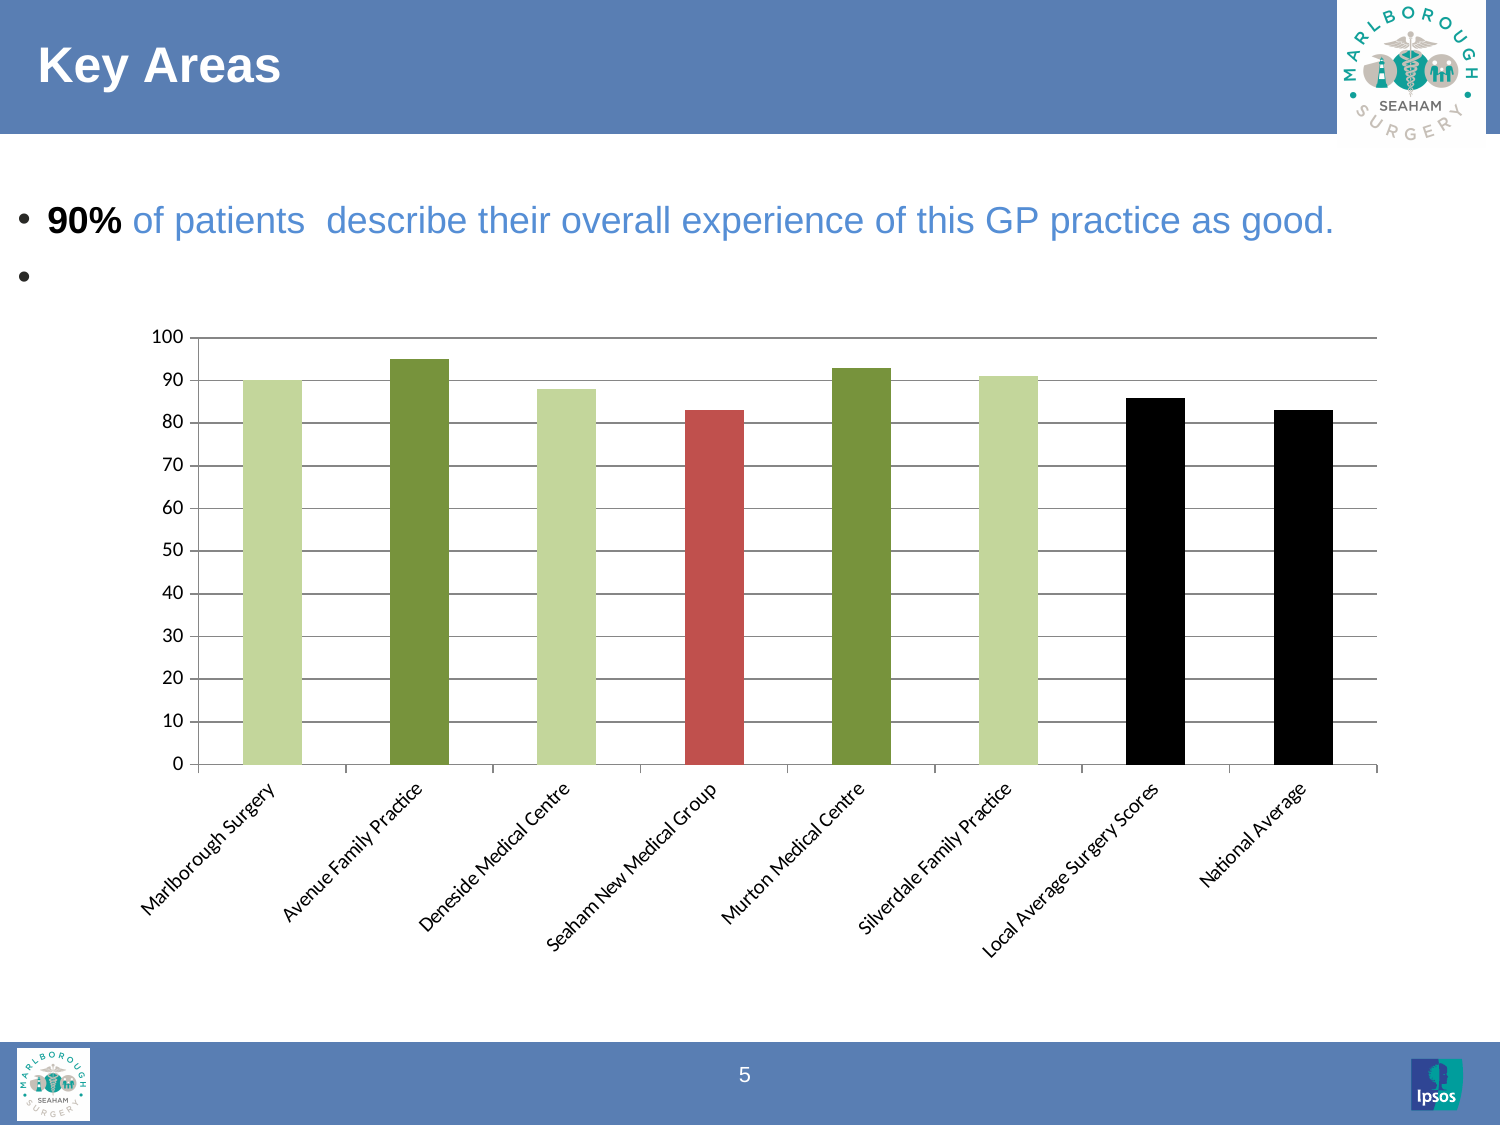

# Key Areas
### Chart: Ipsos Ribbon Rules
| Category | Series1 |
|---|---|
| 1 | 0.0 |38
90% of patients describe their overall experience of this GP practice as good.
### Chart
| Category | Series1 |
|---|---|
| Marlborough Surgery | 90.0 |
| Avenue Family Practice | 95.0 |
| Deneside Medical Centre | 88.0 |
| Seaham New Medical Group | 83.0 |
| Murton Medical Centre | 93.0 |
| Silverdale Family Practice | 91.0 |
| Local Average Surgery Scores | 86.0 |
| National Average | 83.0 |